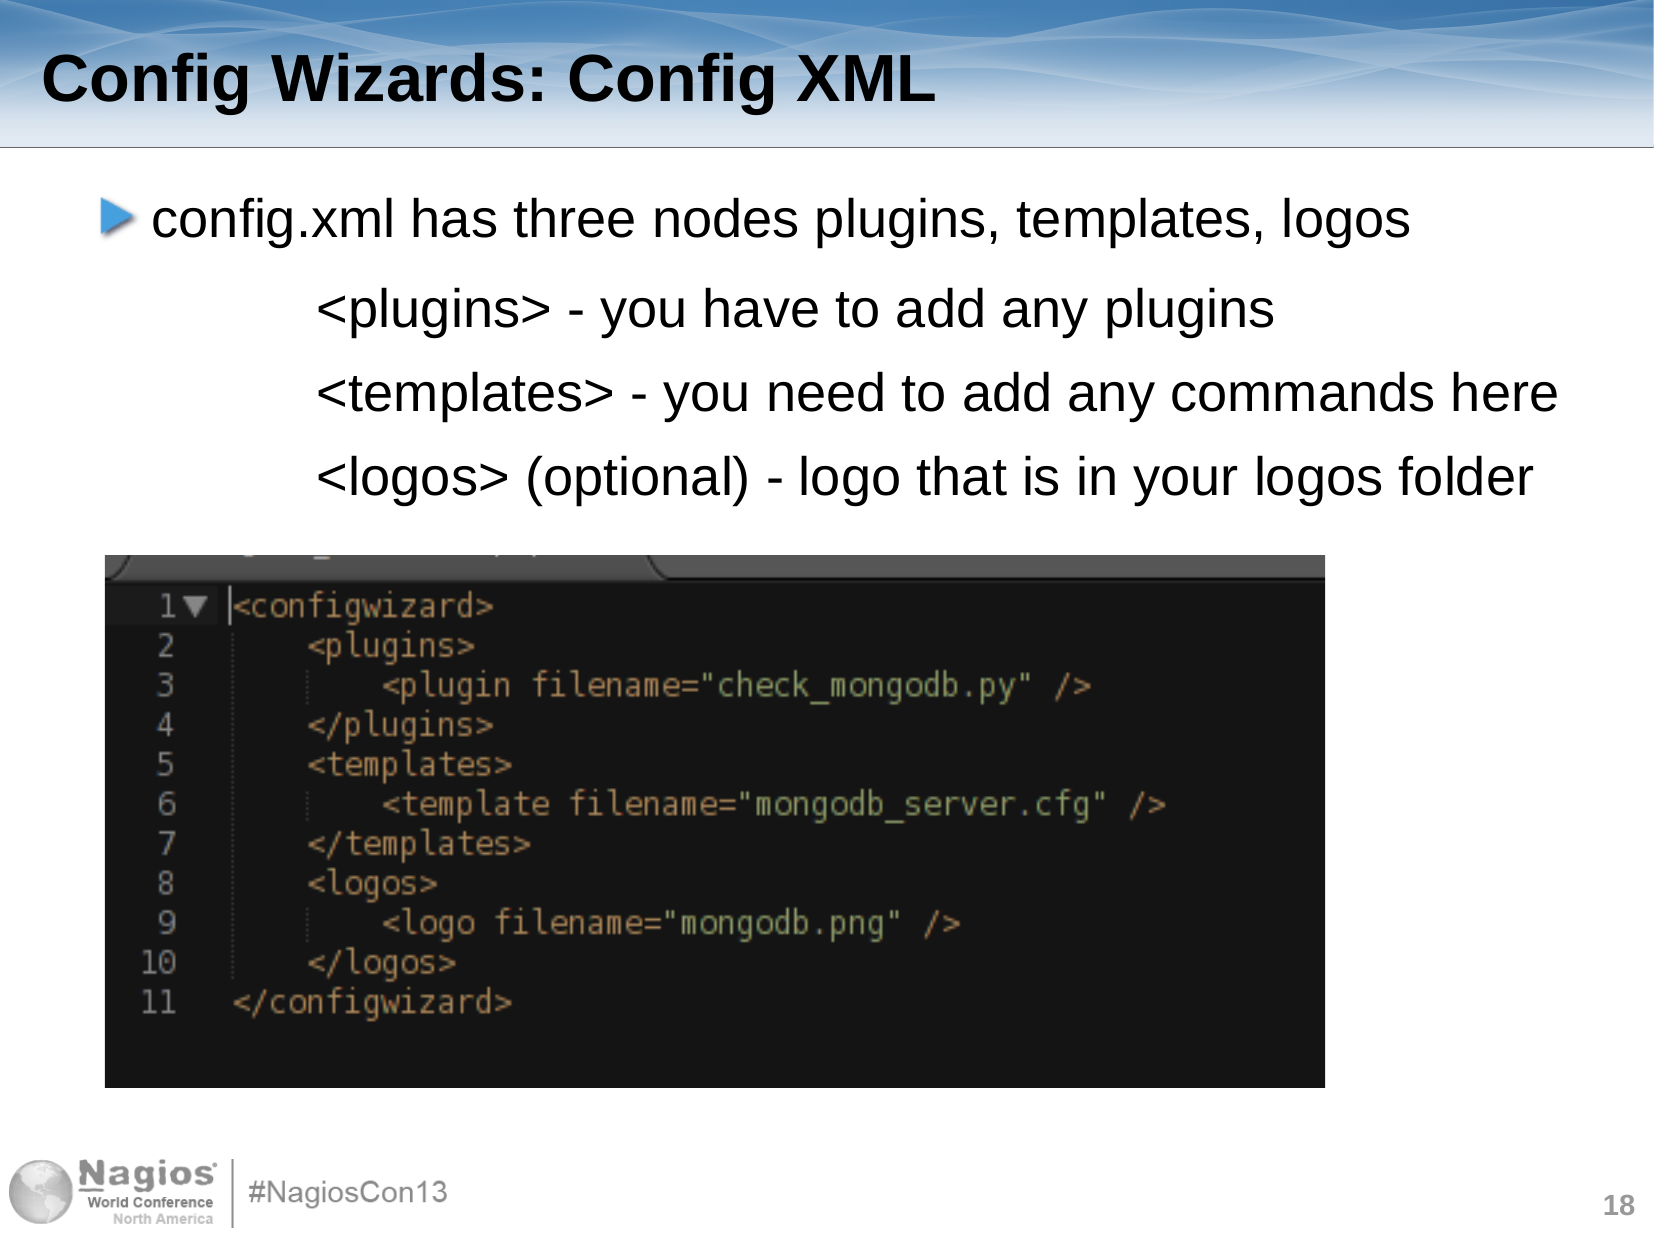

# Config Wizards: Config XML
config.xml has three nodes plugins, templates, logos
<plugins> - you have to add any plugins
<templates> - you need to add any commands here
<logos> (optional) - logo that is in your logos folder
18